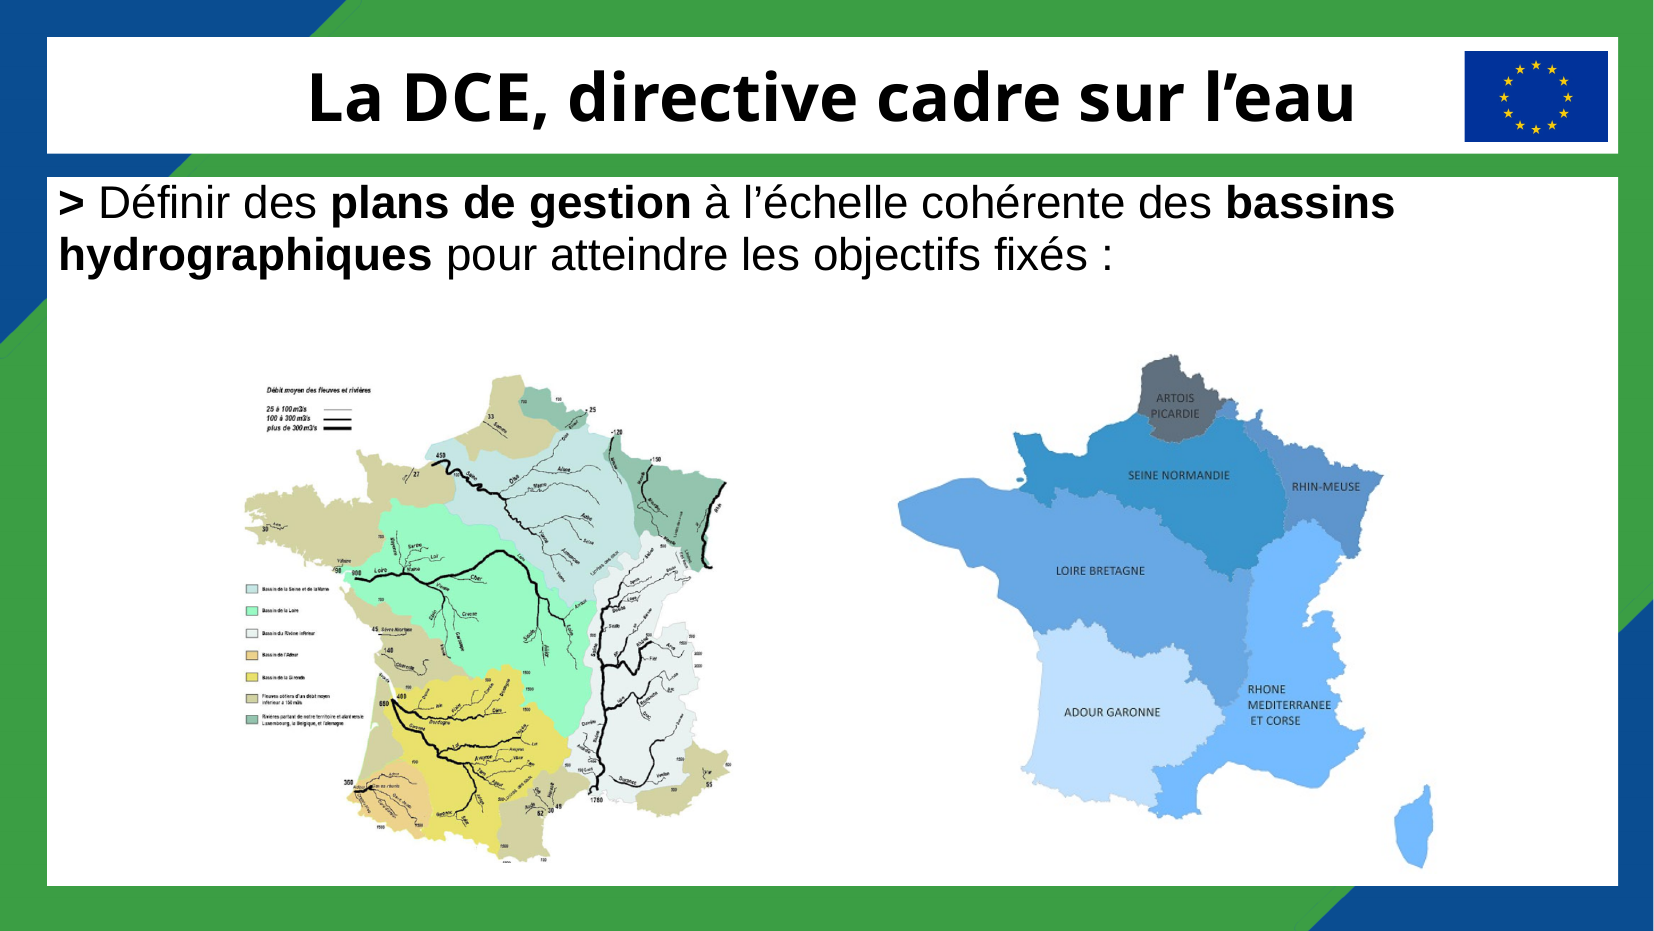

# La DCE, directive cadre sur l’eau
> Définir des plans de gestion à l’échelle cohérente des bassins hydrographiques pour atteindre les objectifs fixés :